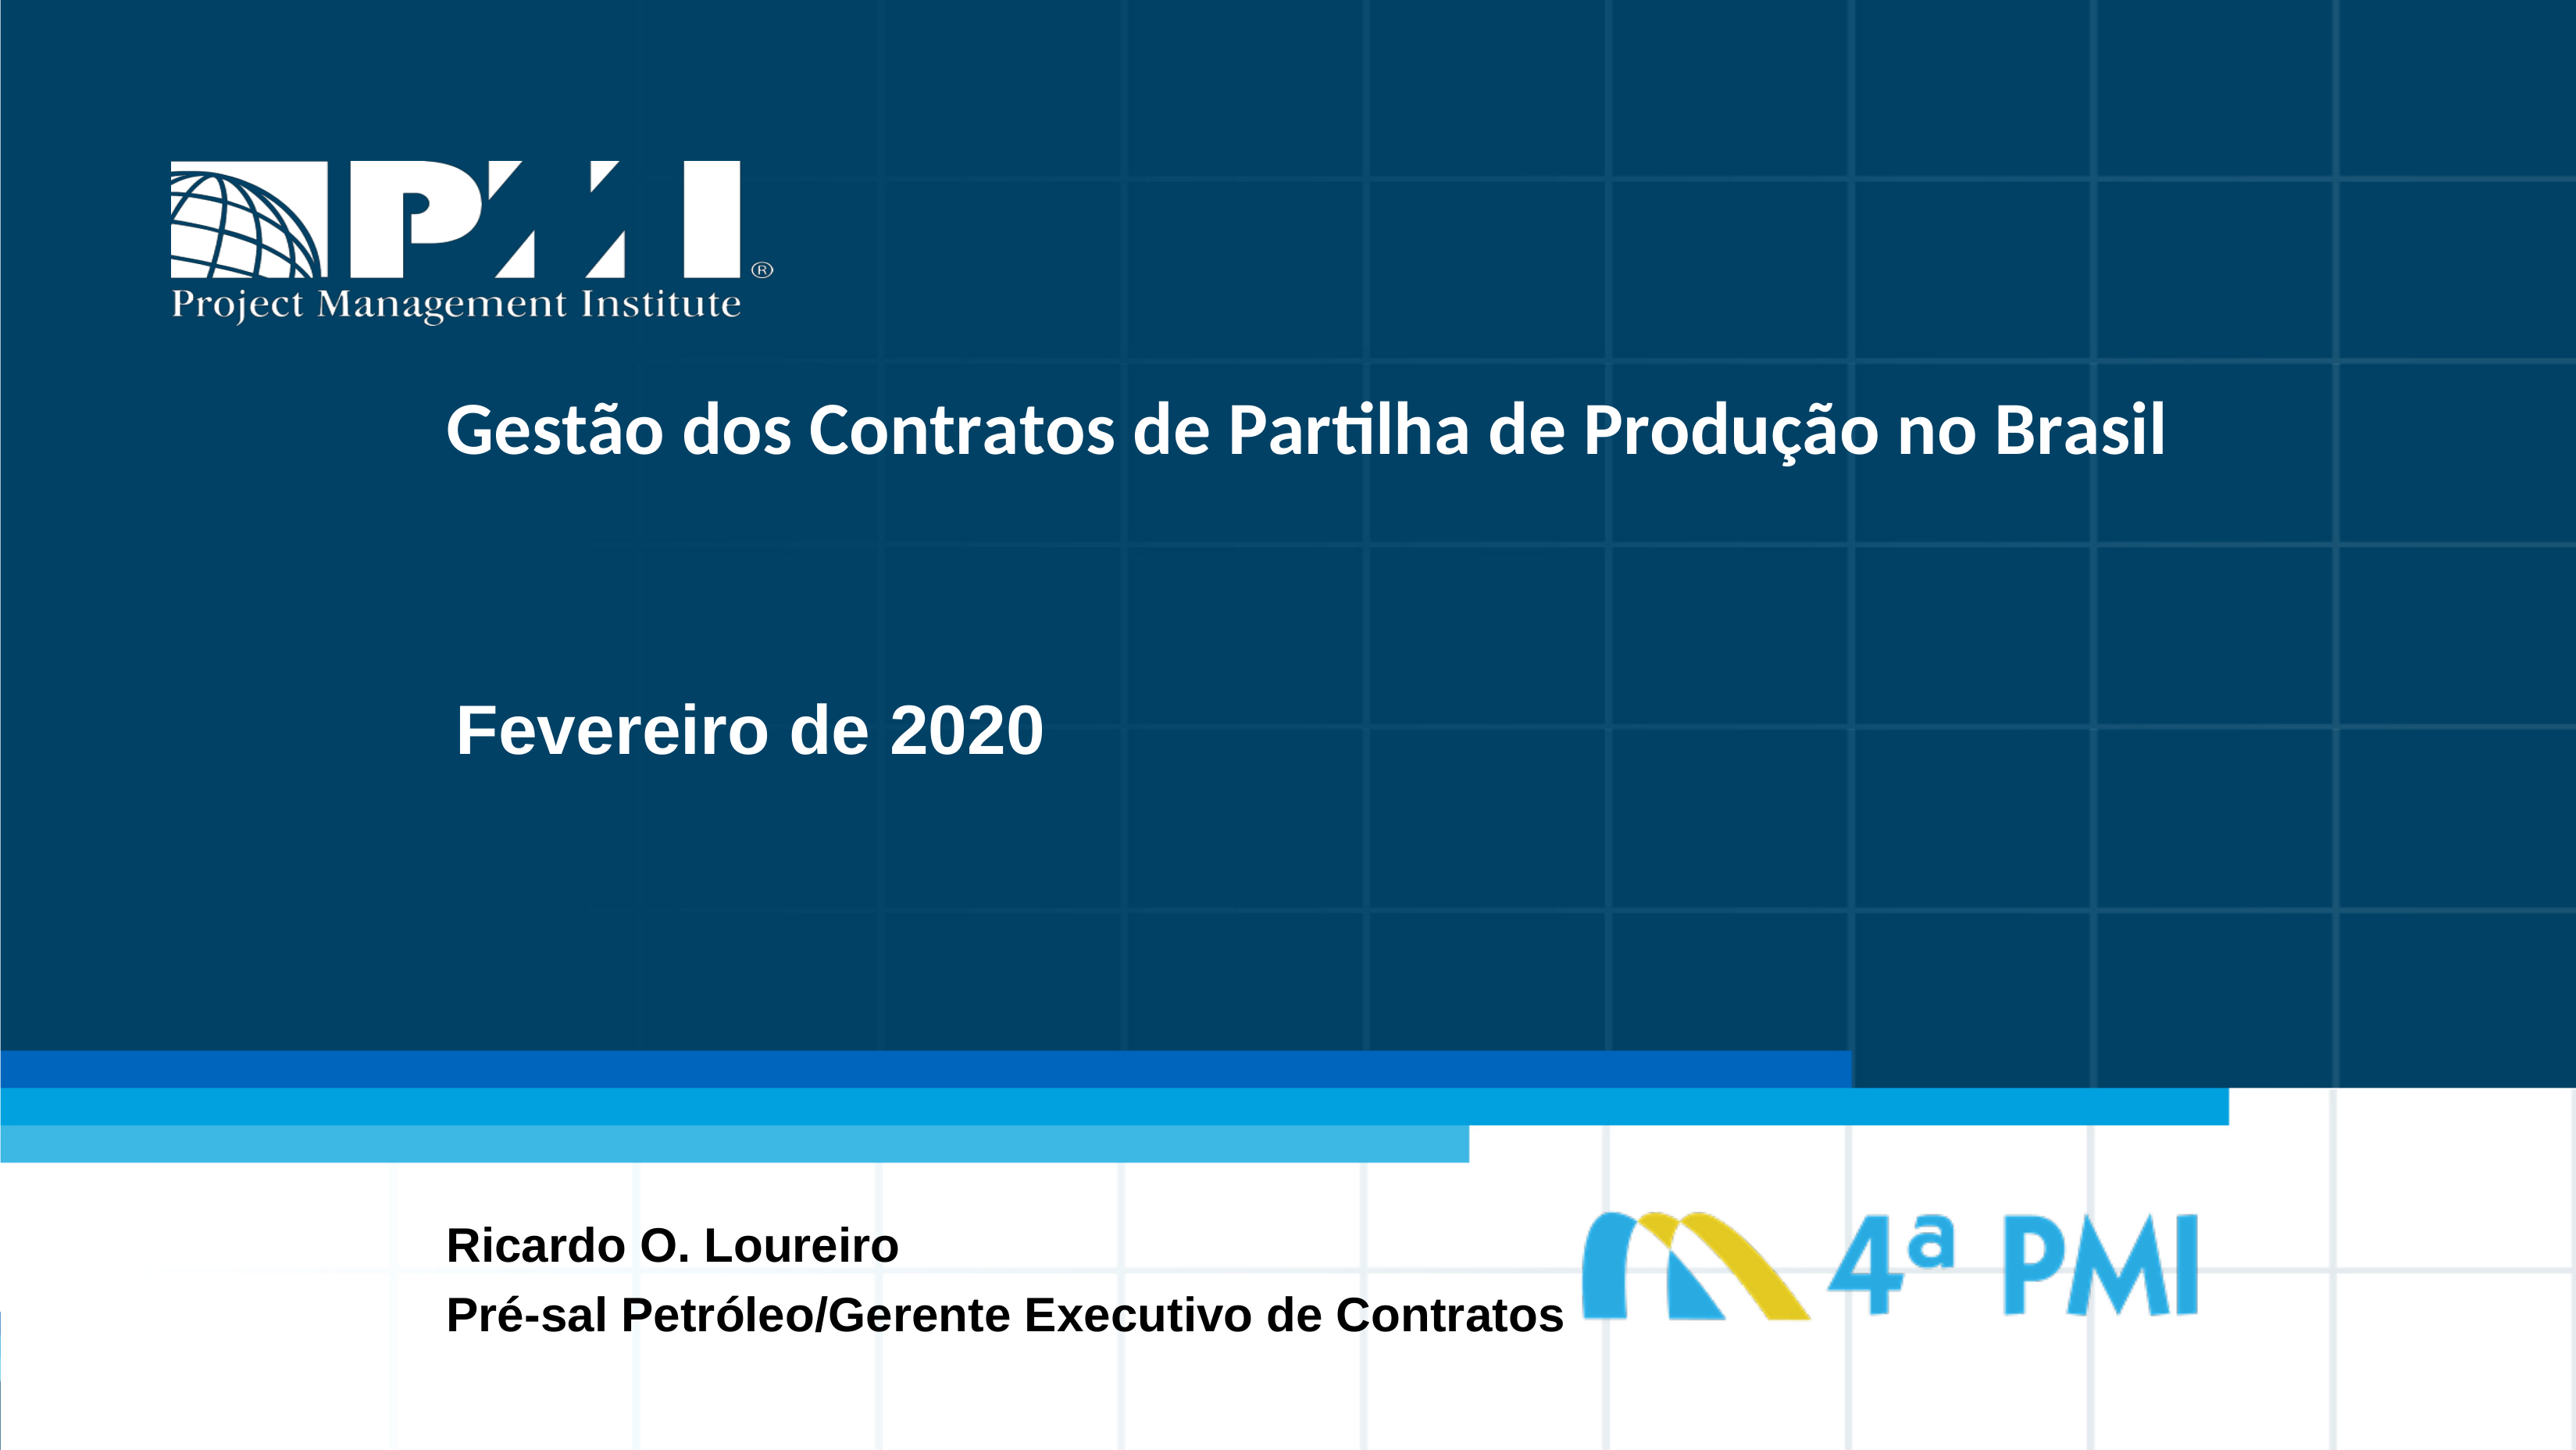

# Gestão dos Contratos de Partilha de Produção no Brasil
Fevereiro de 2020
Ricardo O. Loureiro
Pré-sal Petróleo/Gerente Executivo de Contratos